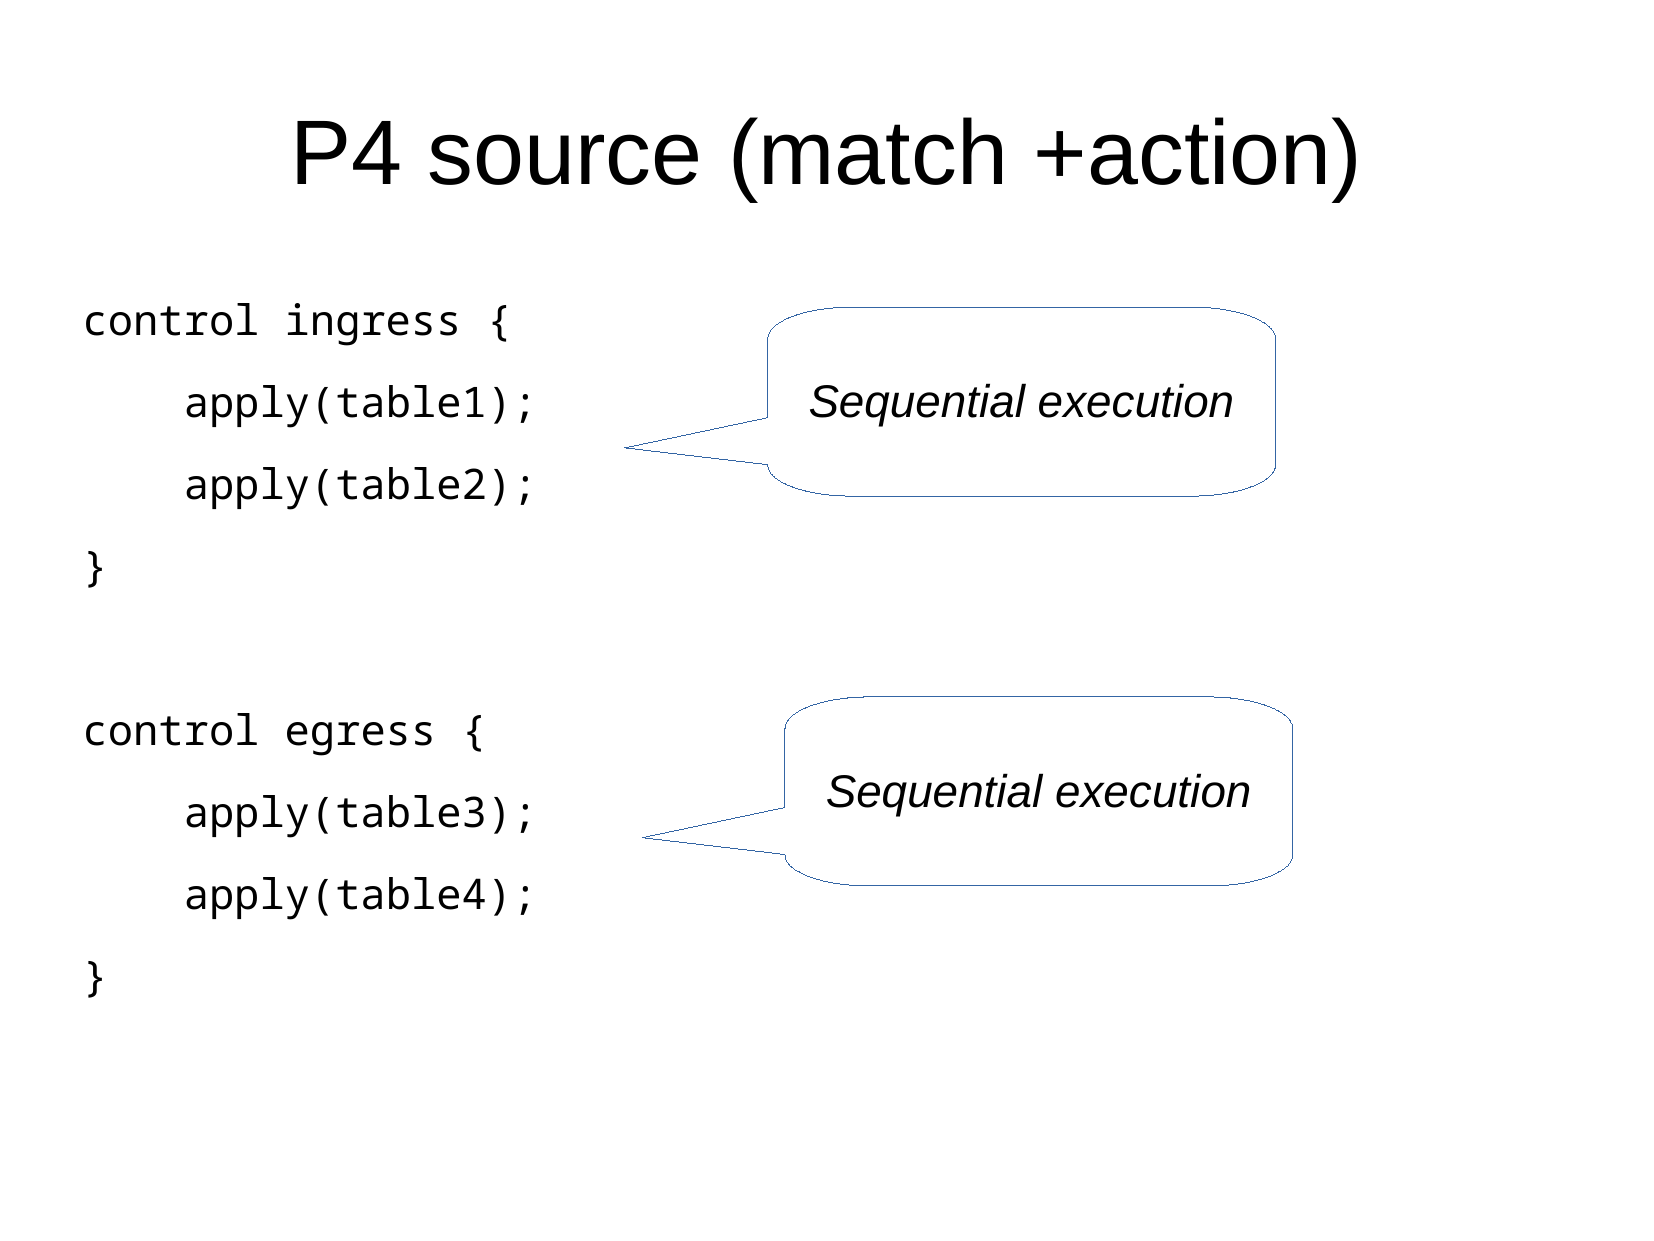

# P4 source (match +action)
control ingress {
 apply(table1);
 apply(table2);
}
control egress {
 apply(table3);
 apply(table4);
}
Sequential execution
Sequential execution